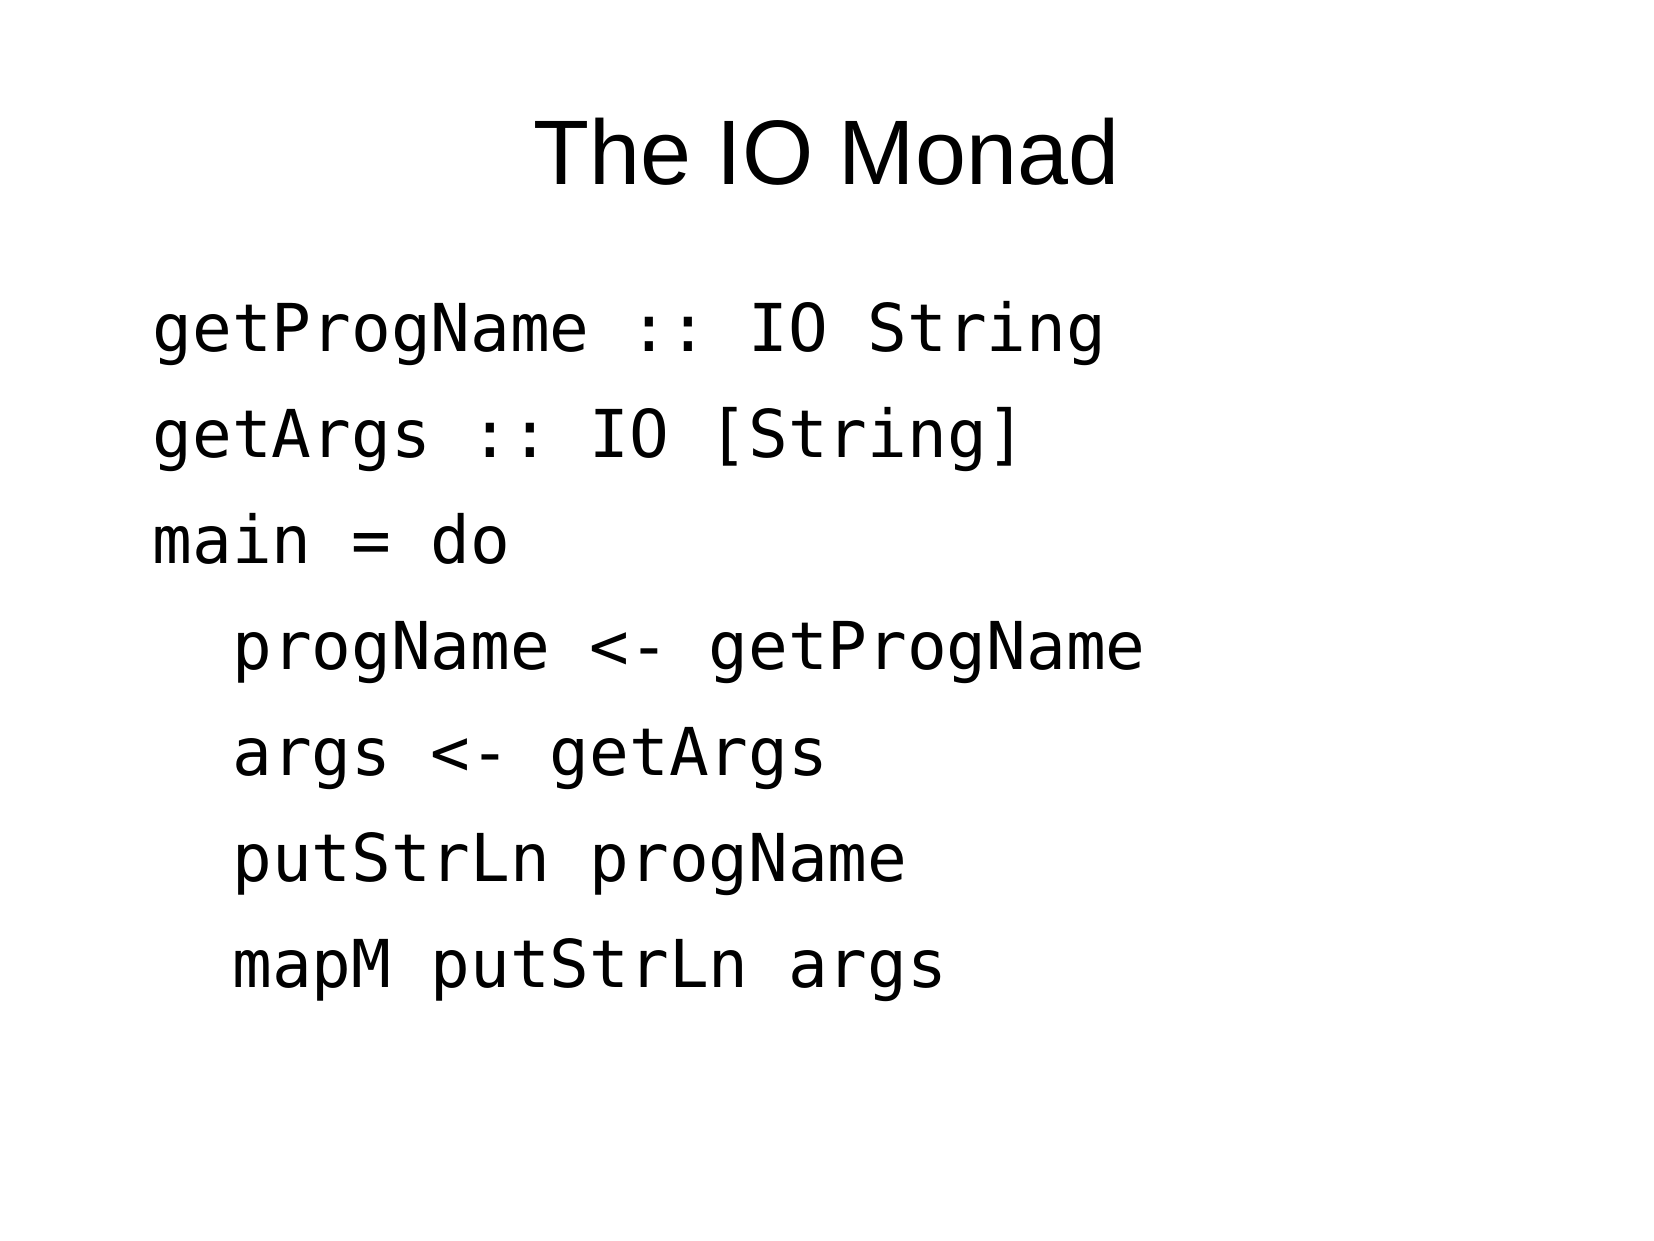

# The IO Monad
getProgName :: IO String
getArgs :: IO [String]
main = do
 progName <- getProgName
 args <- getArgs
 putStrLn progName
 mapM putStrLn args